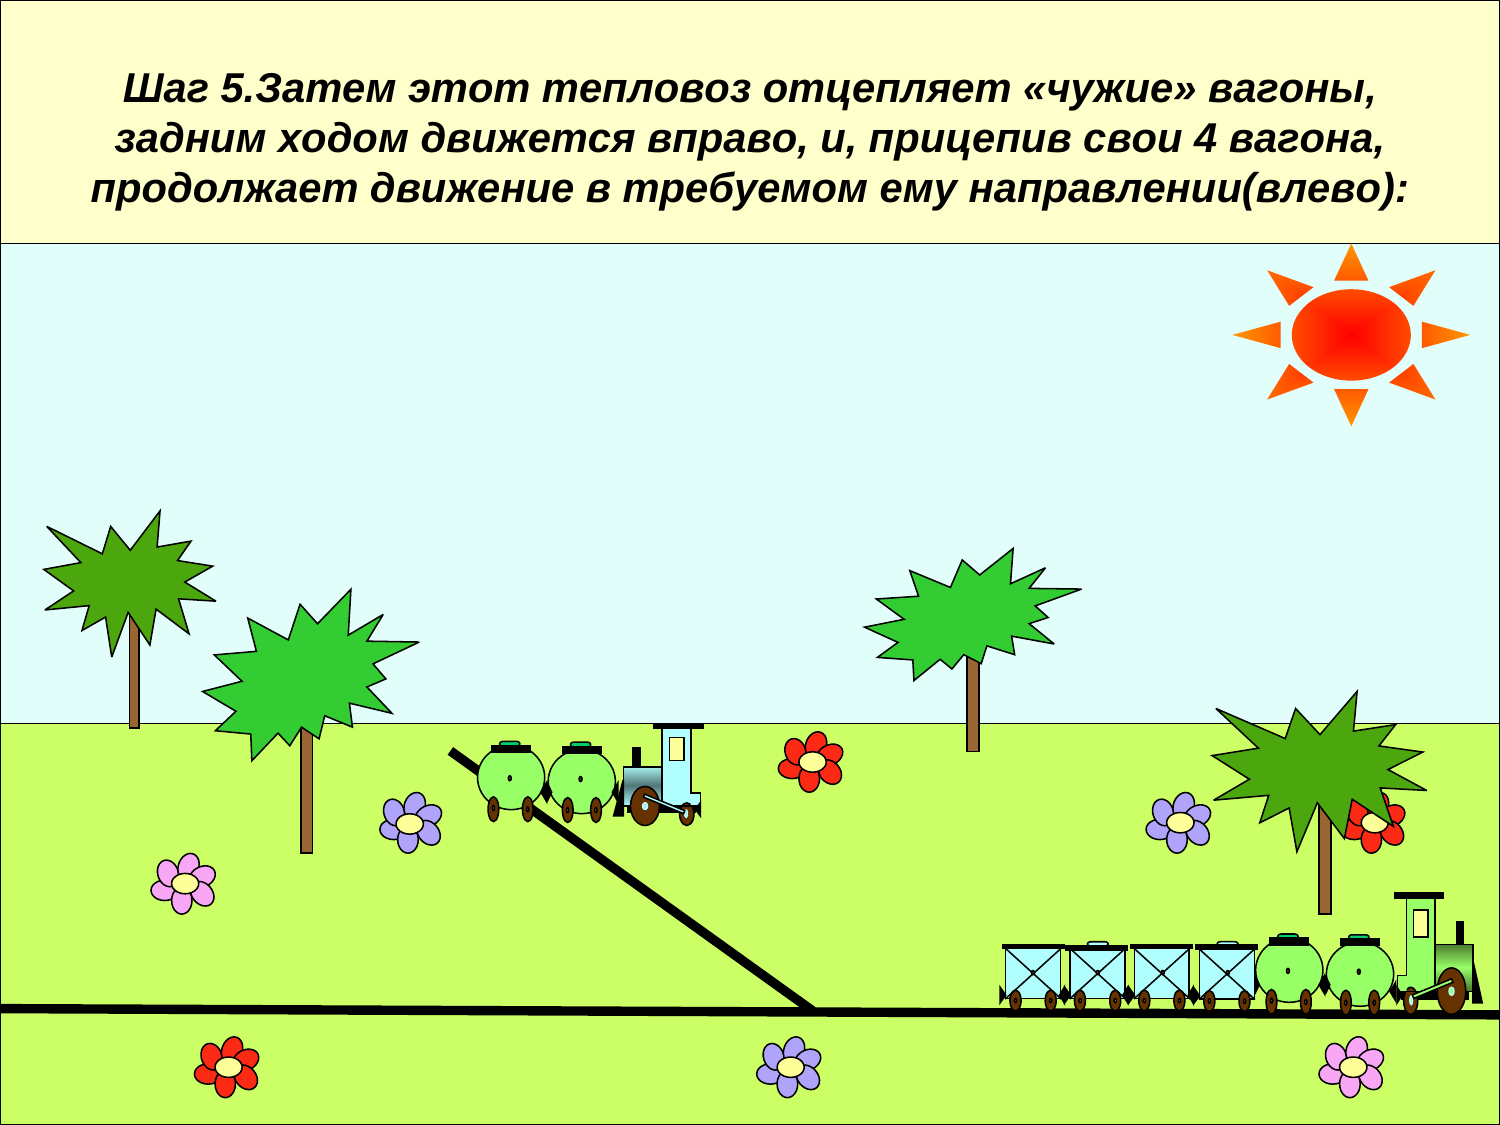

# Шаг 5.Затем этот тепловоз отцепляет «чужие» вагоны, задним ходом движется вправо, и, прицепив свои 4 вагона, продолжает движение в требуемом ему направлении(влево):